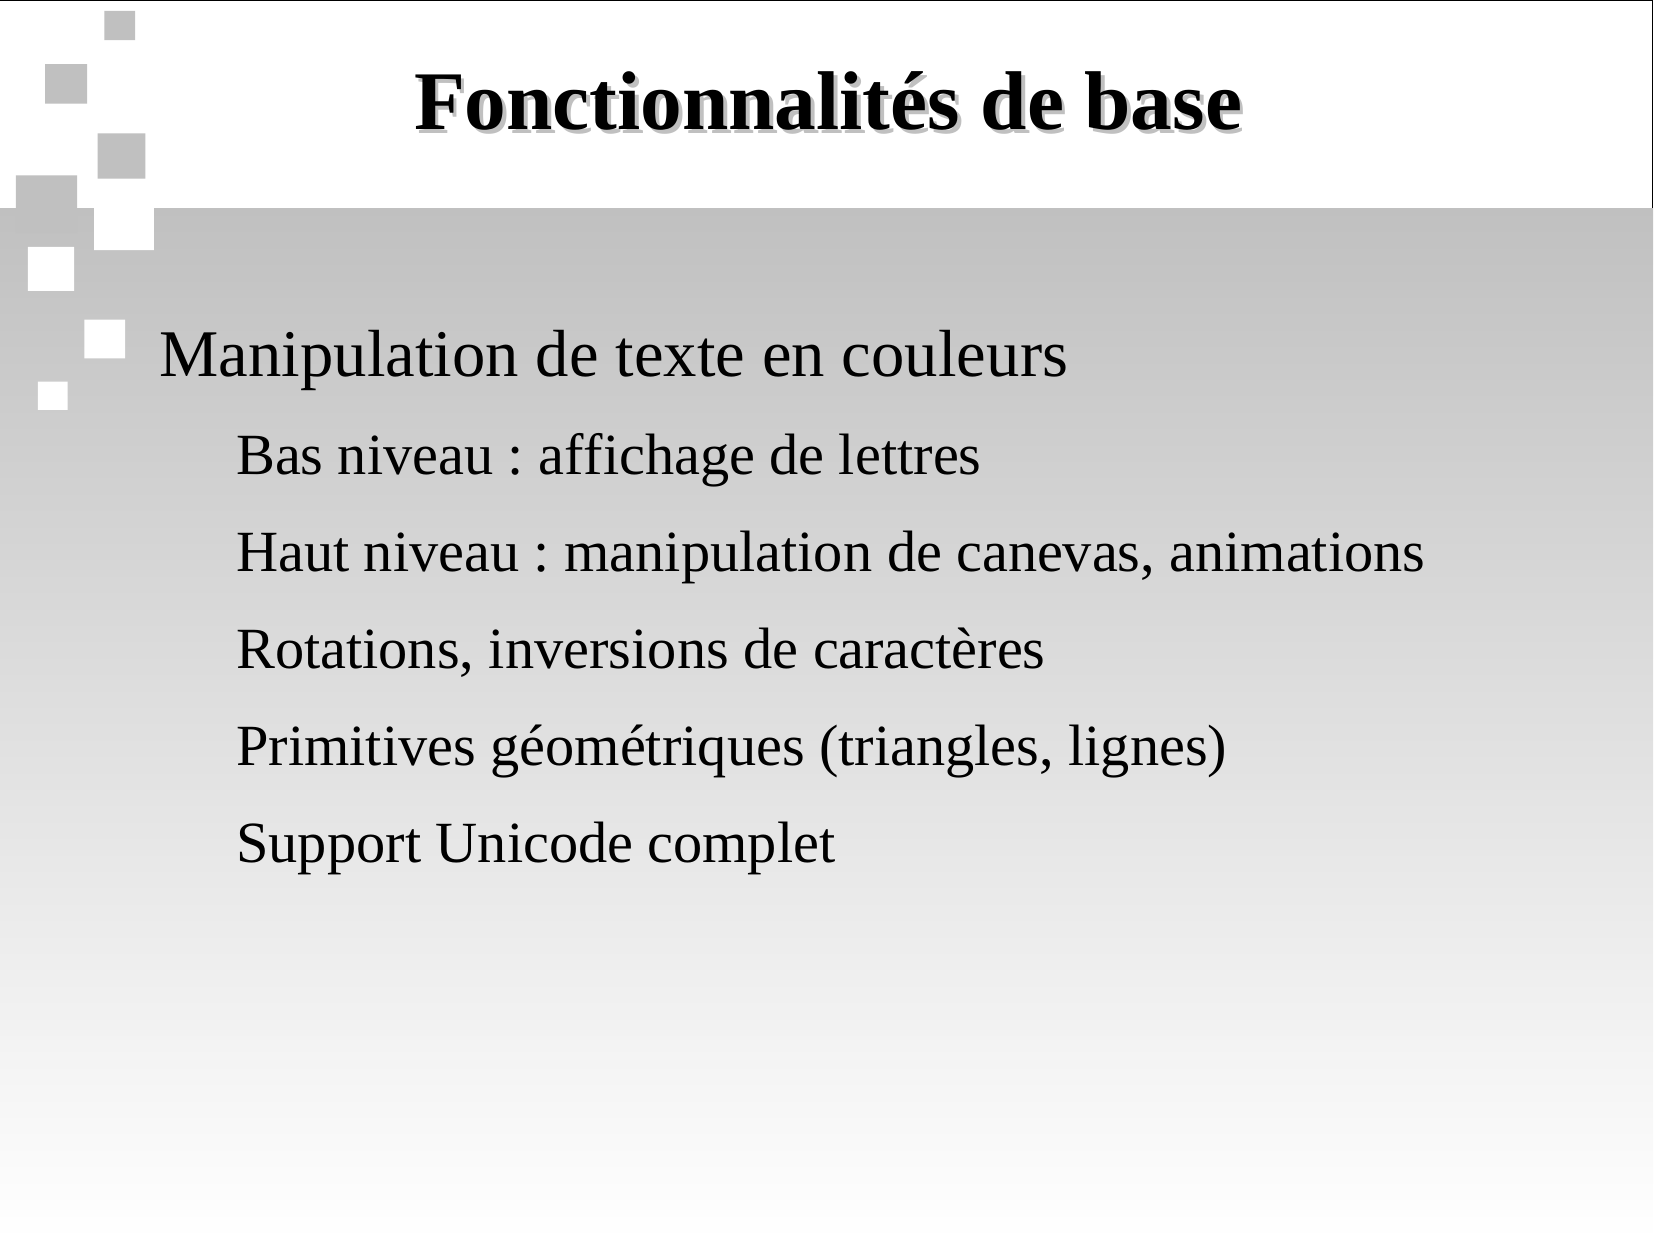

# Fonctionnalités de base
Manipulation de texte en couleurs
Bas niveau : affichage de lettres
Haut niveau : manipulation de canevas, animations
Rotations, inversions de caractères
Primitives géométriques (triangles, lignes)
Support Unicode complet